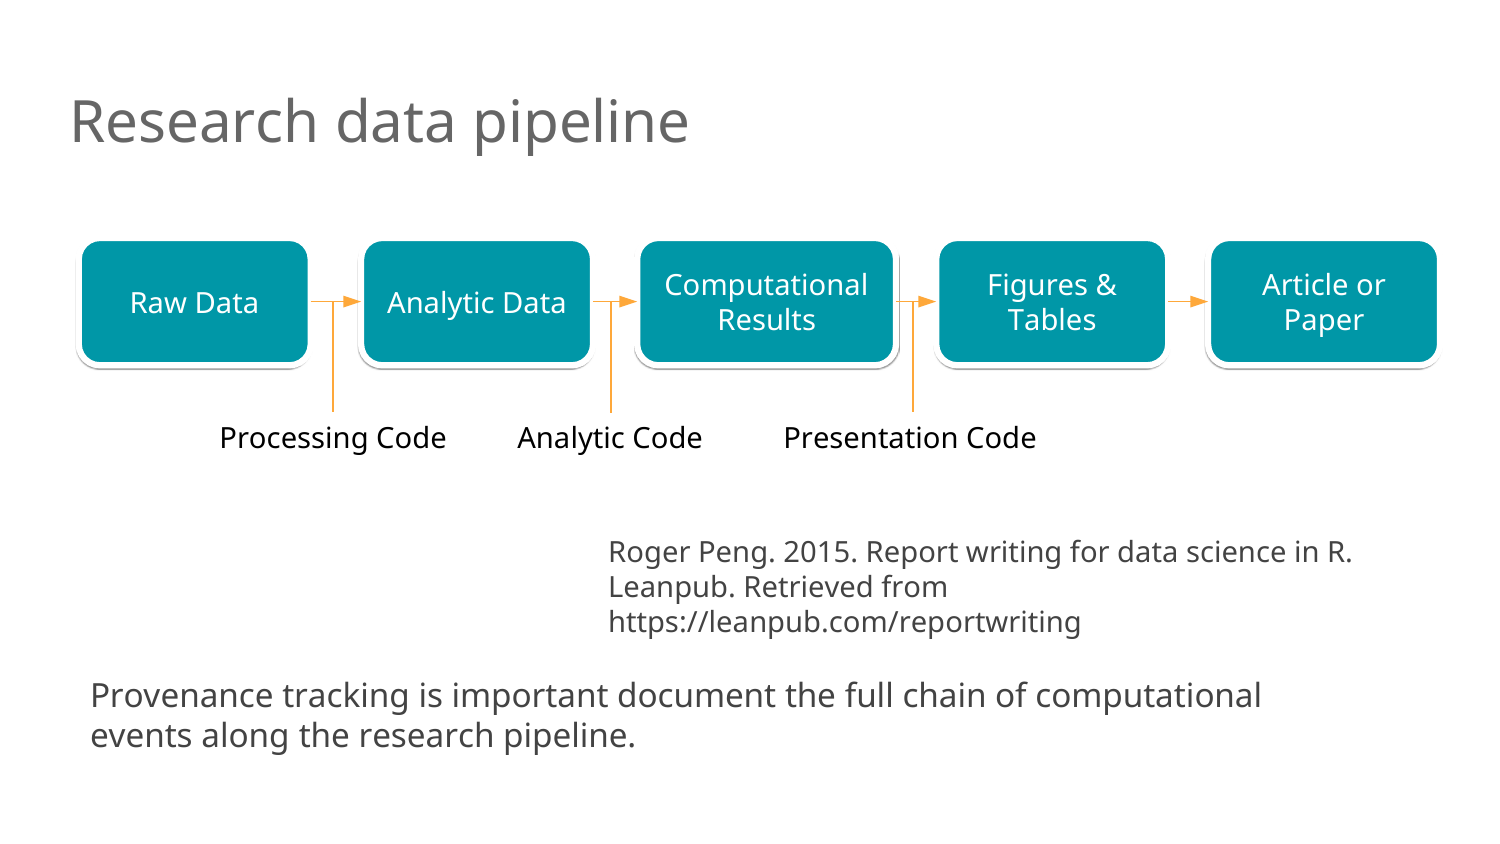

Research data pipeline
Raw Data
Analytic Data
Computational Results
Figures & Tables
Article or Paper
Processing Code
Analytic Code
Presentation Code
Roger Peng. 2015. Report writing for data science in R. Leanpub. Retrieved from https://leanpub.com/reportwriting
Provenance tracking is important document the full chain of computational events along the research pipeline.